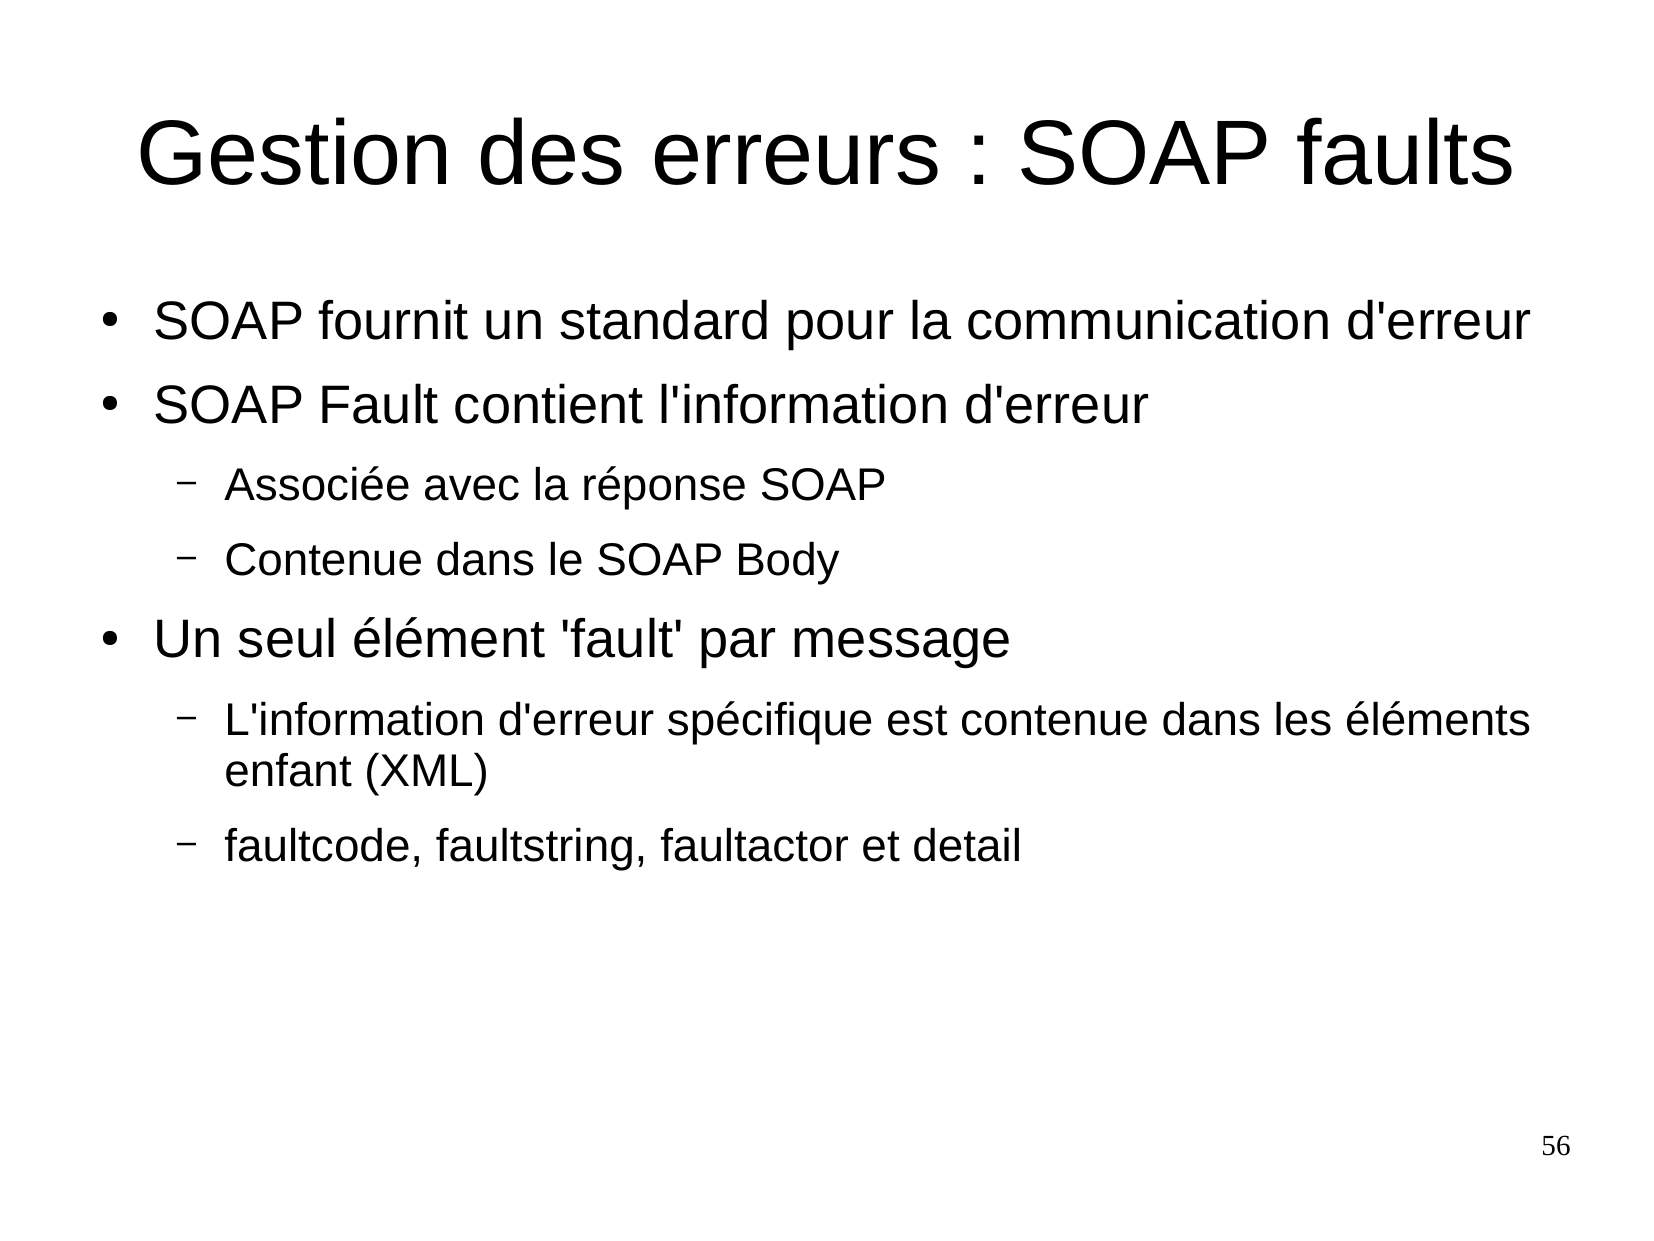

# Gestion des erreurs : SOAP faults
SOAP fournit un standard pour la communication d'erreur
SOAP Fault contient l'information d'erreur
Associée avec la réponse SOAP
Contenue dans le SOAP Body
Un seul élément 'fault' par message
L'information d'erreur spécifique est contenue dans les éléments enfant (XML)
faultcode, faultstring, faultactor et detail
56